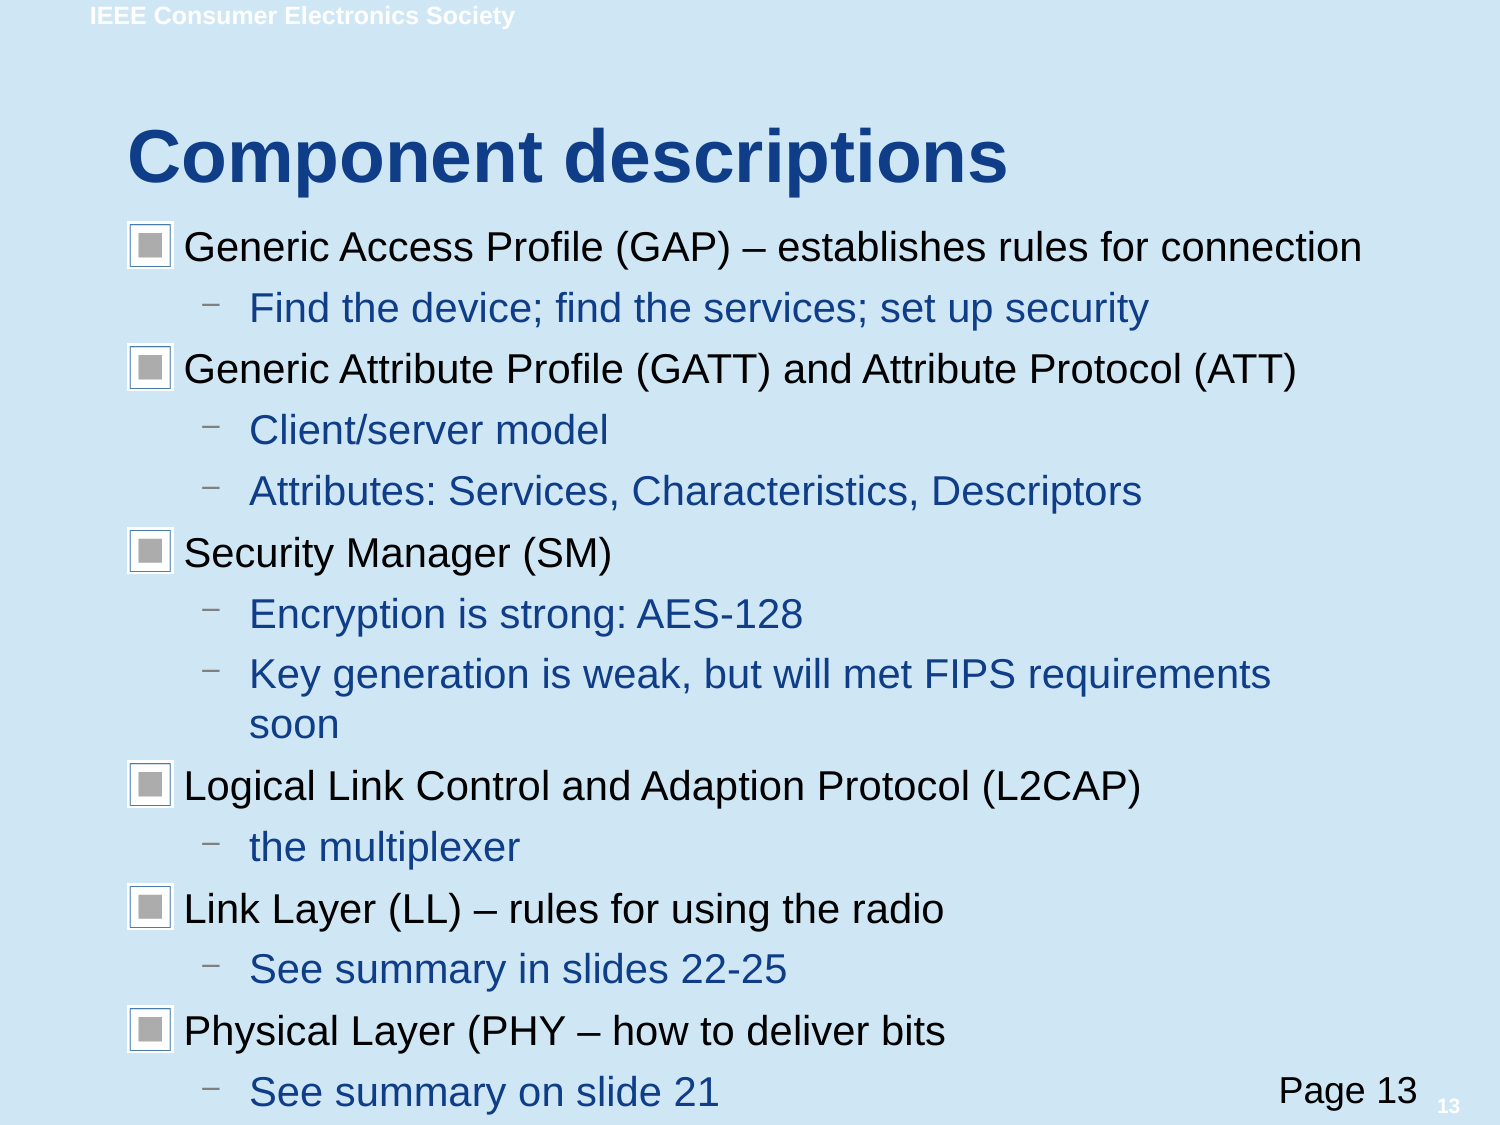

# Component descriptions
Generic Access Profile (GAP) – establishes rules for connection
Find the device; find the services; set up security
Generic Attribute Profile (GATT) and Attribute Protocol (ATT)
Client/server model
Attributes: Services, Characteristics, Descriptors
Security Manager (SM)
Encryption is strong: AES-128
Key generation is weak, but will met FIPS requirements soon
Logical Link Control and Adaption Protocol (L2CAP)
the multiplexer
Link Layer (LL) – rules for using the radio
See summary in slides 22-25
Physical Layer (PHY – how to deliver bits
See summary on slide 21
Page